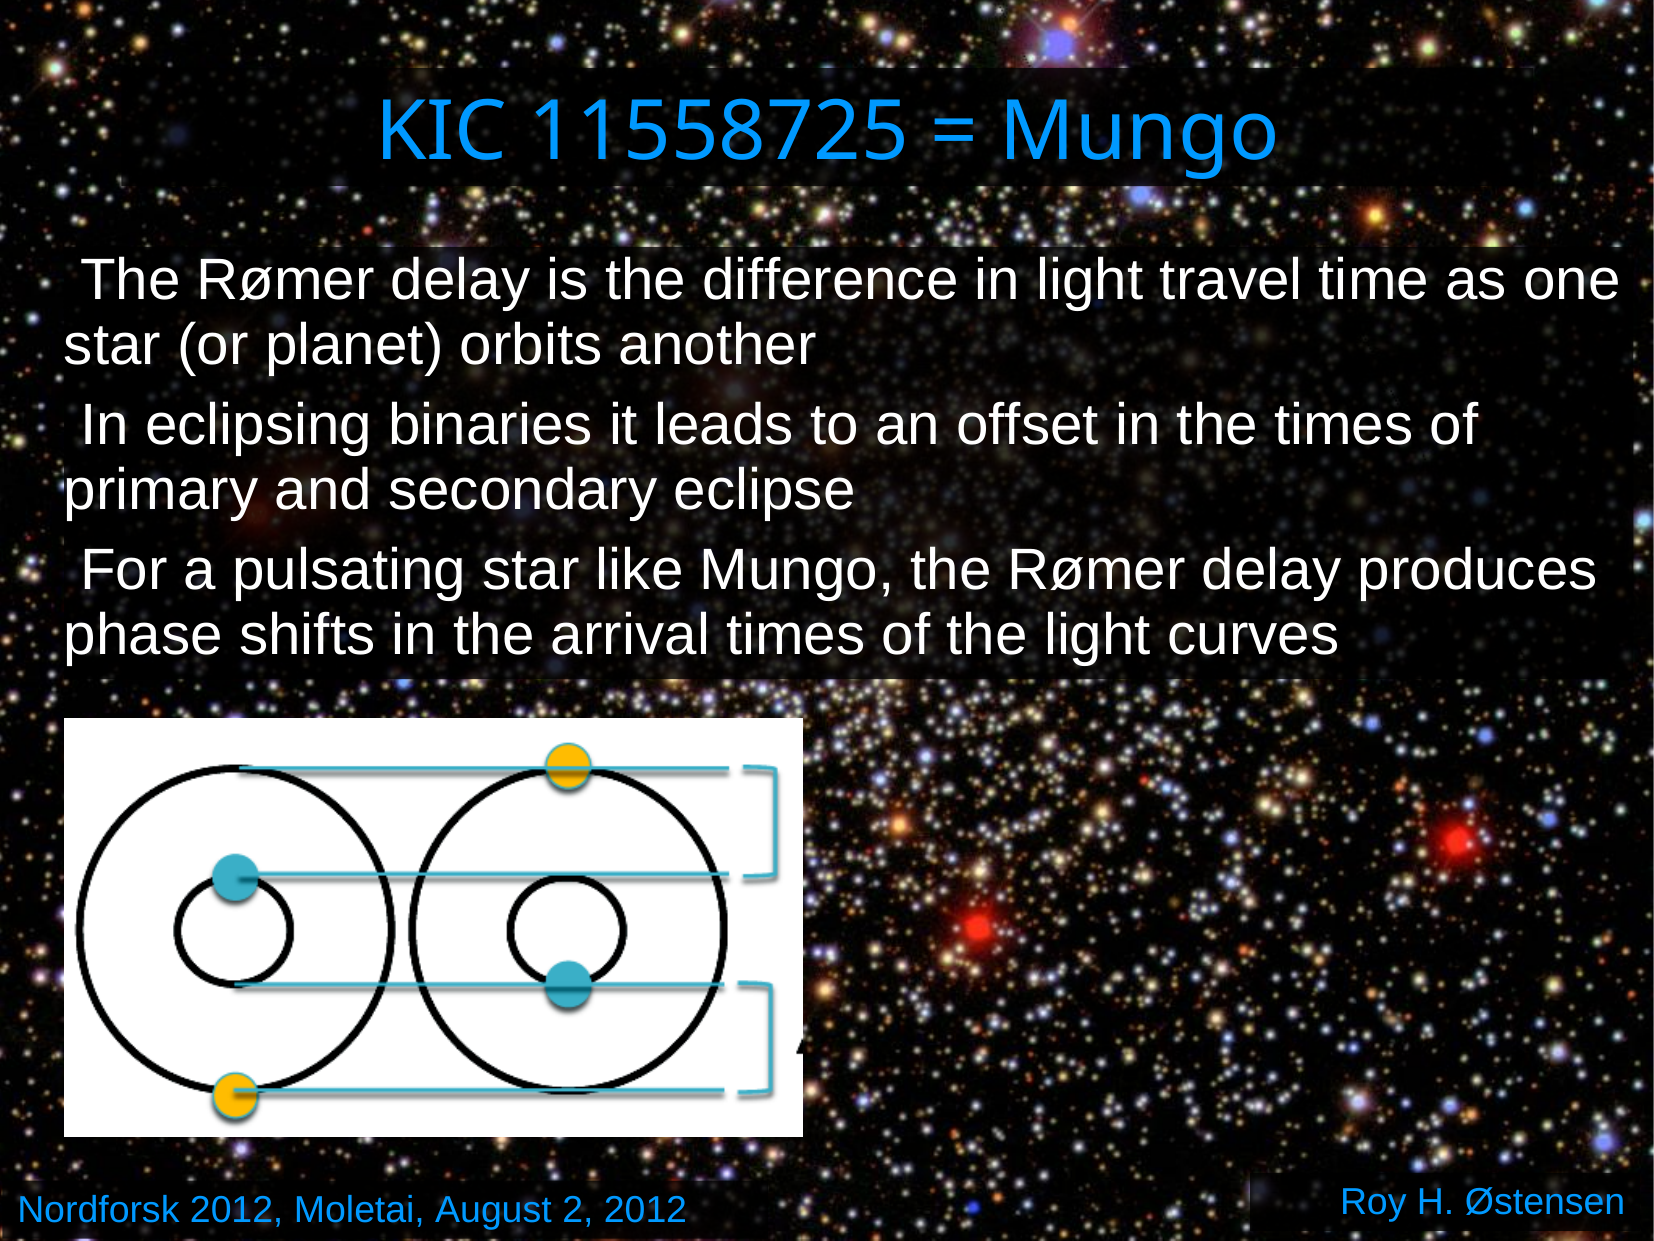

# KIC 11558725 = Mungo
 The Rømer delay is the difference in light travel time as one star (or planet) orbits another
 In eclipsing binaries it leads to an offset in the times of primary and secondary eclipse
 For a pulsating star like Mungo, the Rømer delay produces phase shifts in the arrival times of the light curves